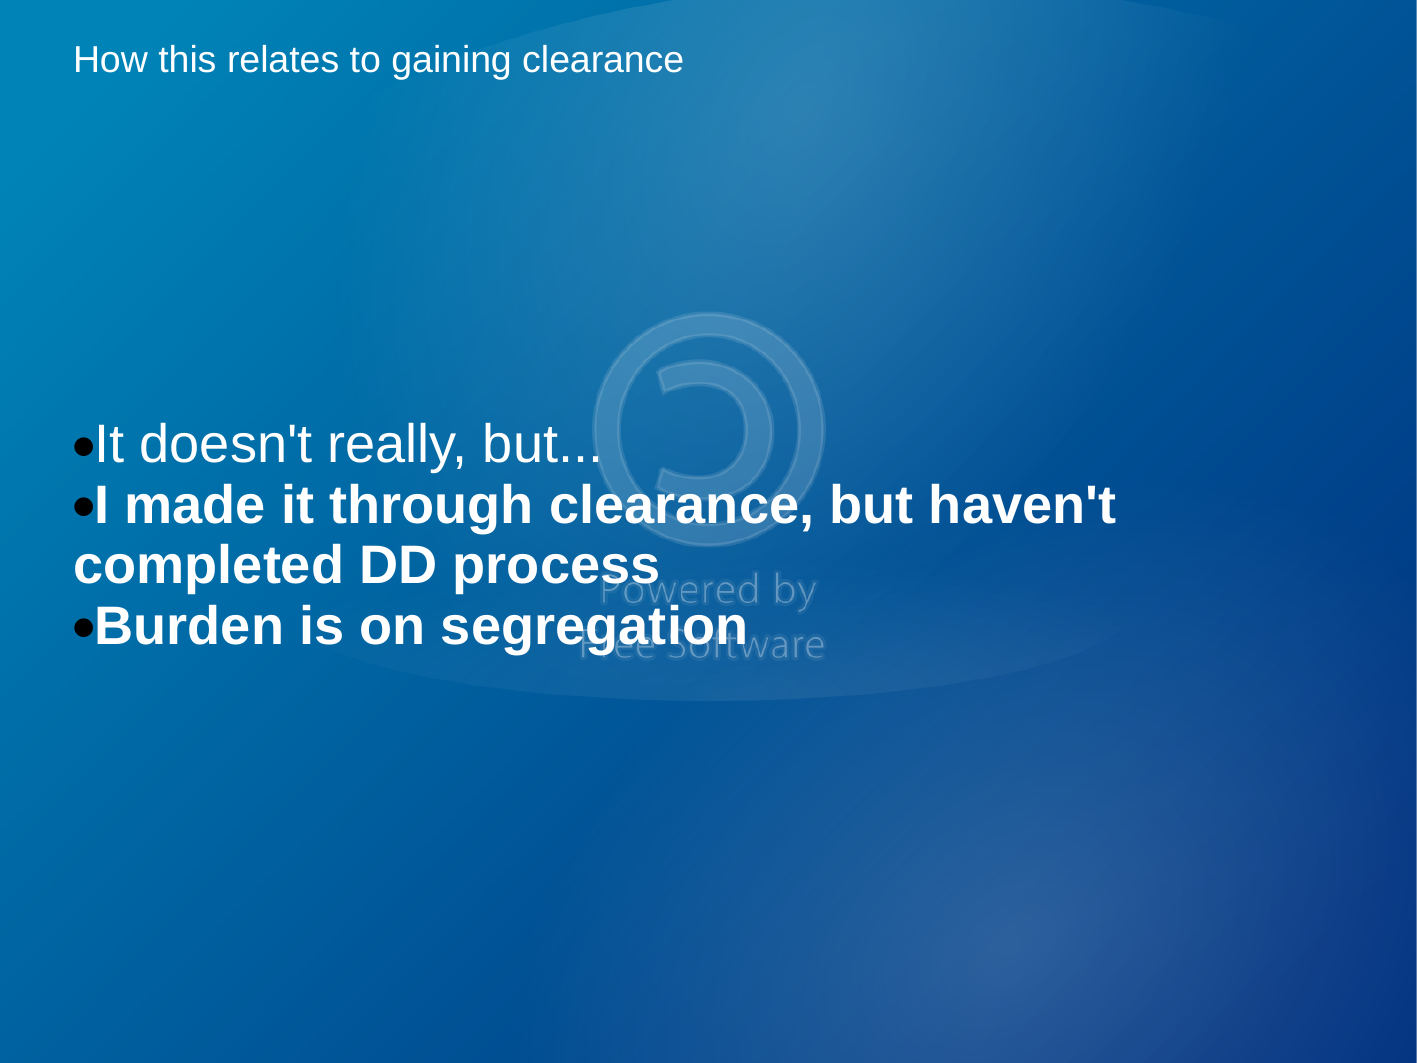

How this relates to gaining clearance
It doesn't really, but...
I made it through clearance, but haven't completed DD process
Burden is on segregation